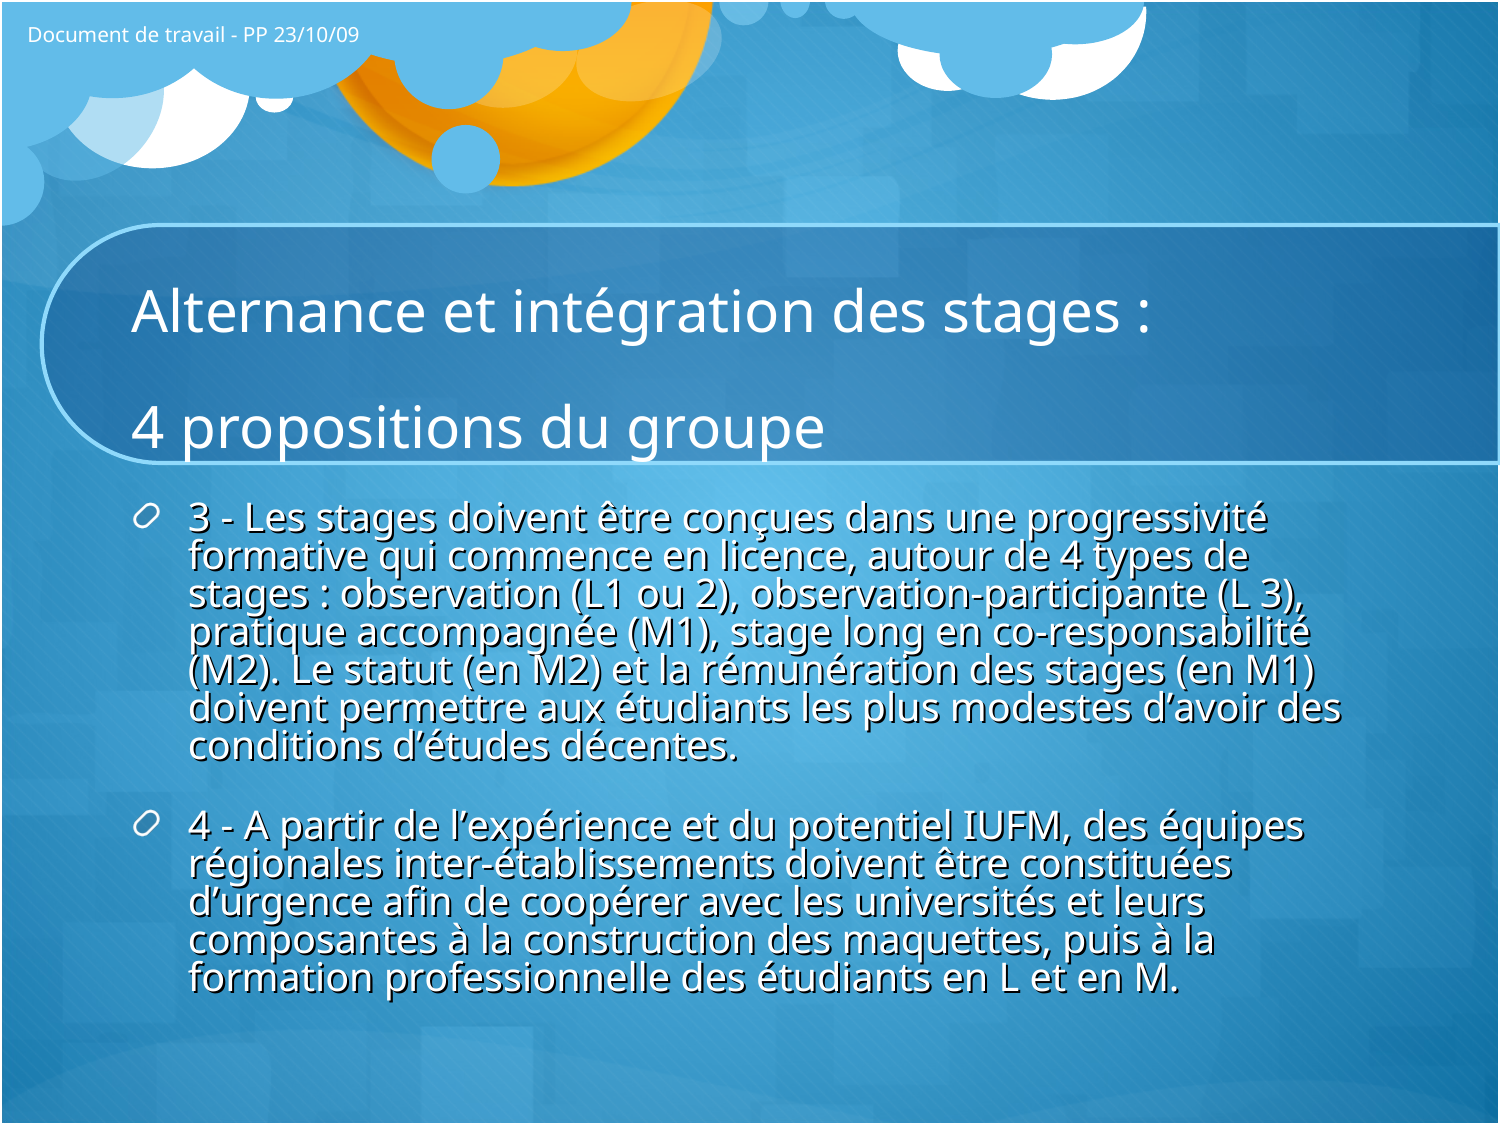

Document de travail - PP 23/10/09
Alternance et intégration des stages :
4 propositions du groupe
3 - Les stages doivent être conçues dans une progressivité formative qui commence en licence, autour de 4 types de stages : observation (L1 ou 2), observation-participante (L 3), pratique accompagnée (M1), stage long en co-responsabilité (M2). Le statut (en M2) et la rémunération des stages (en M1) doivent permettre aux étudiants les plus modestes d’avoir des conditions d’études décentes.
4 - A partir de l’expérience et du potentiel IUFM, des équipes régionales inter-établissements doivent être constituées d’urgence afin de coopérer avec les universités et leurs composantes à la construction des maquettes, puis à la formation professionnelle des étudiants en L et en M.